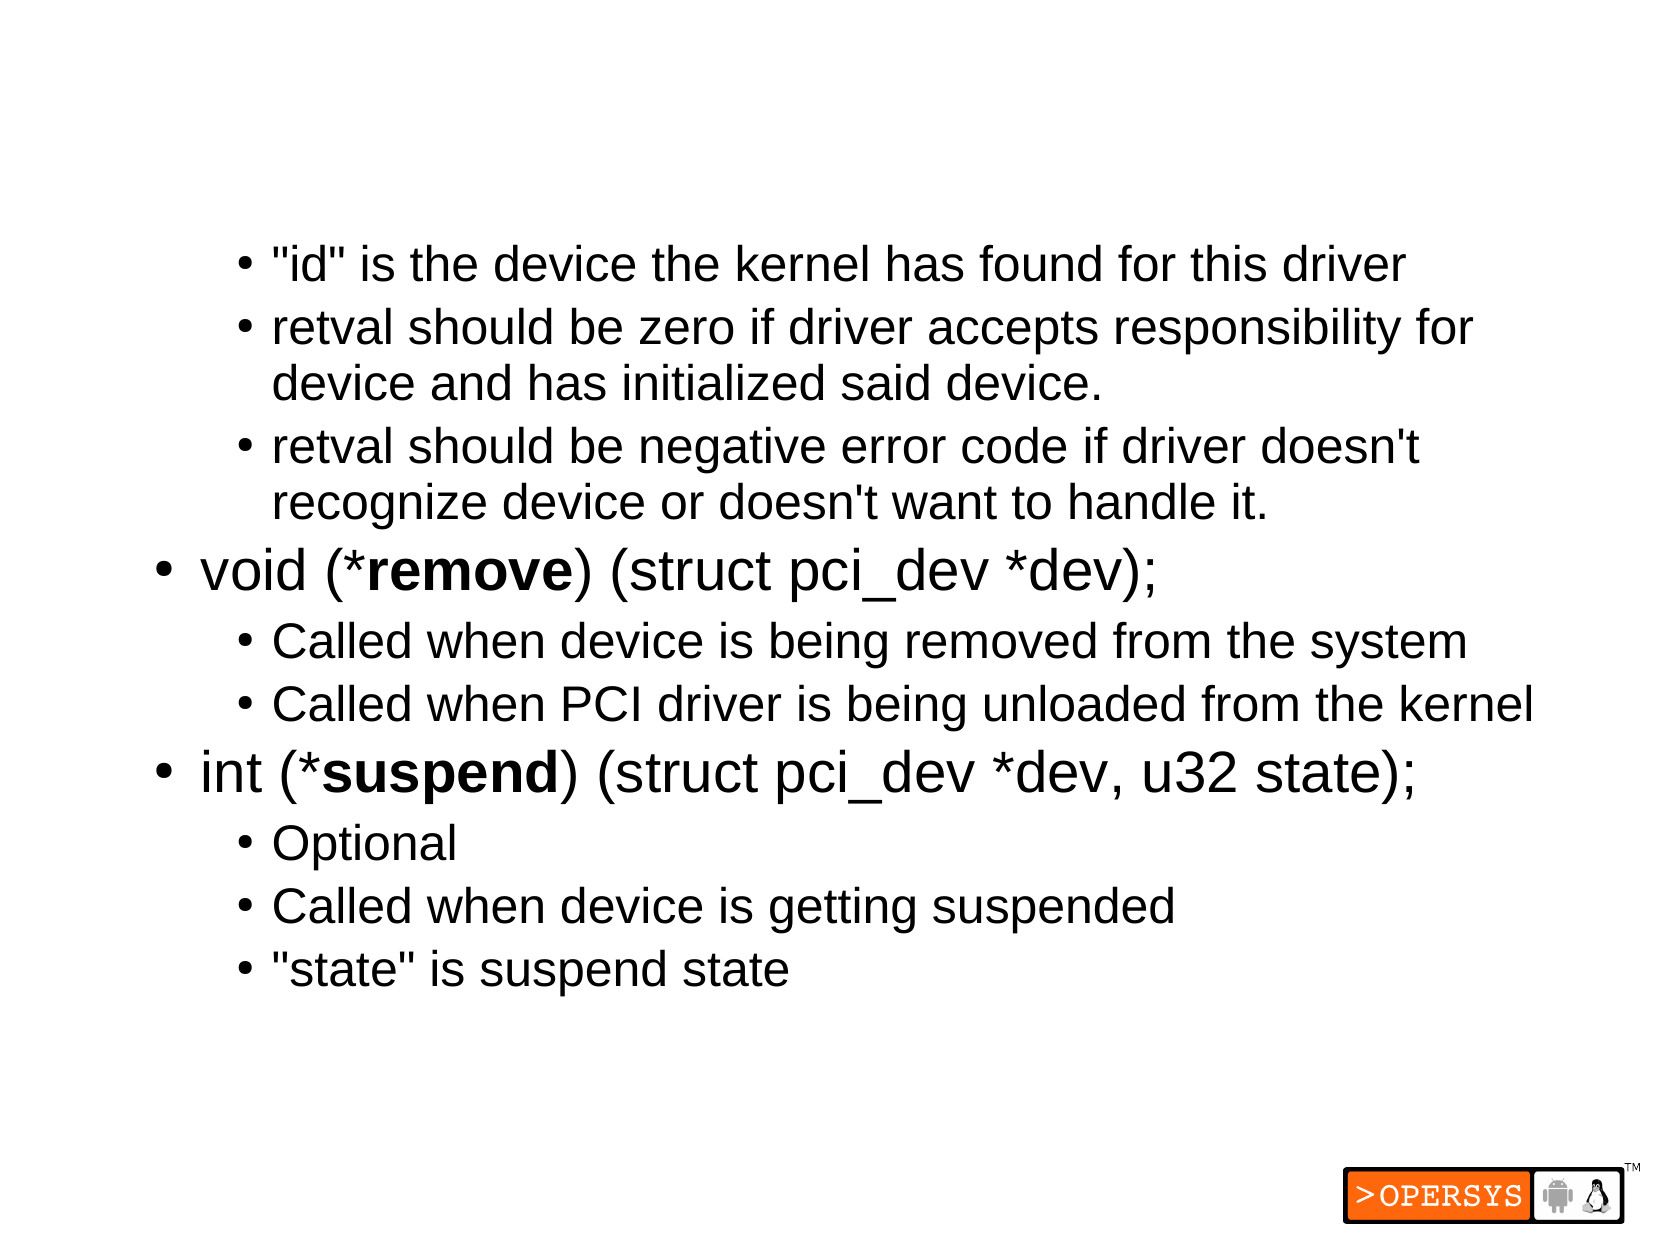

# "id" is the device the kernel has found for this driver
retval should be zero if driver accepts responsibility for device and has initialized said device.
retval should be negative error code if driver doesn't recognize device or doesn't want to handle it.
void (*remove) (struct pci_dev *dev);
Called when device is being removed from the system
Called when PCI driver is being unloaded from the kernel
int (*suspend) (struct pci_dev *dev, u32 state);
Optional
Called when device is getting suspended
"state" is suspend state